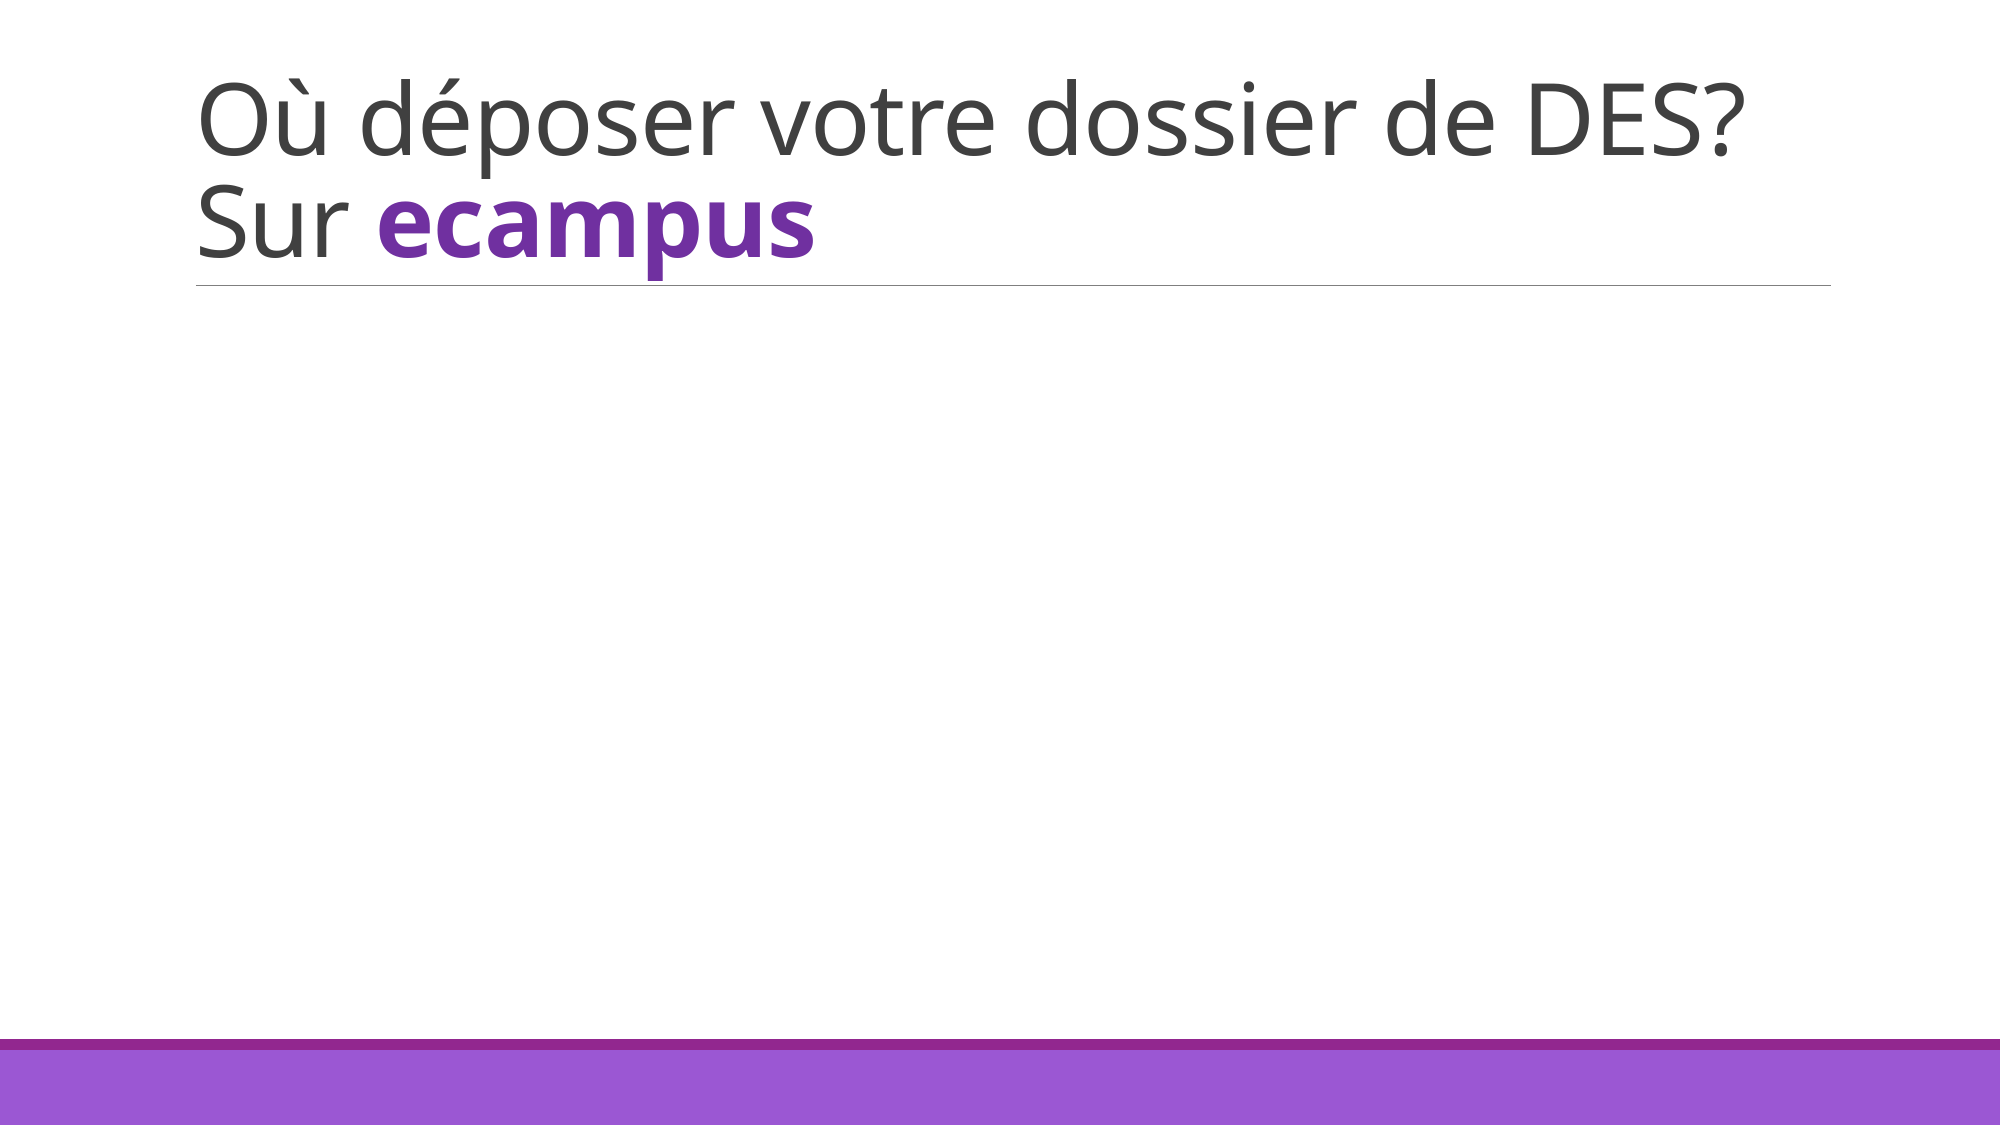

# Où déposer votre dossier de DES? Sur ecampus